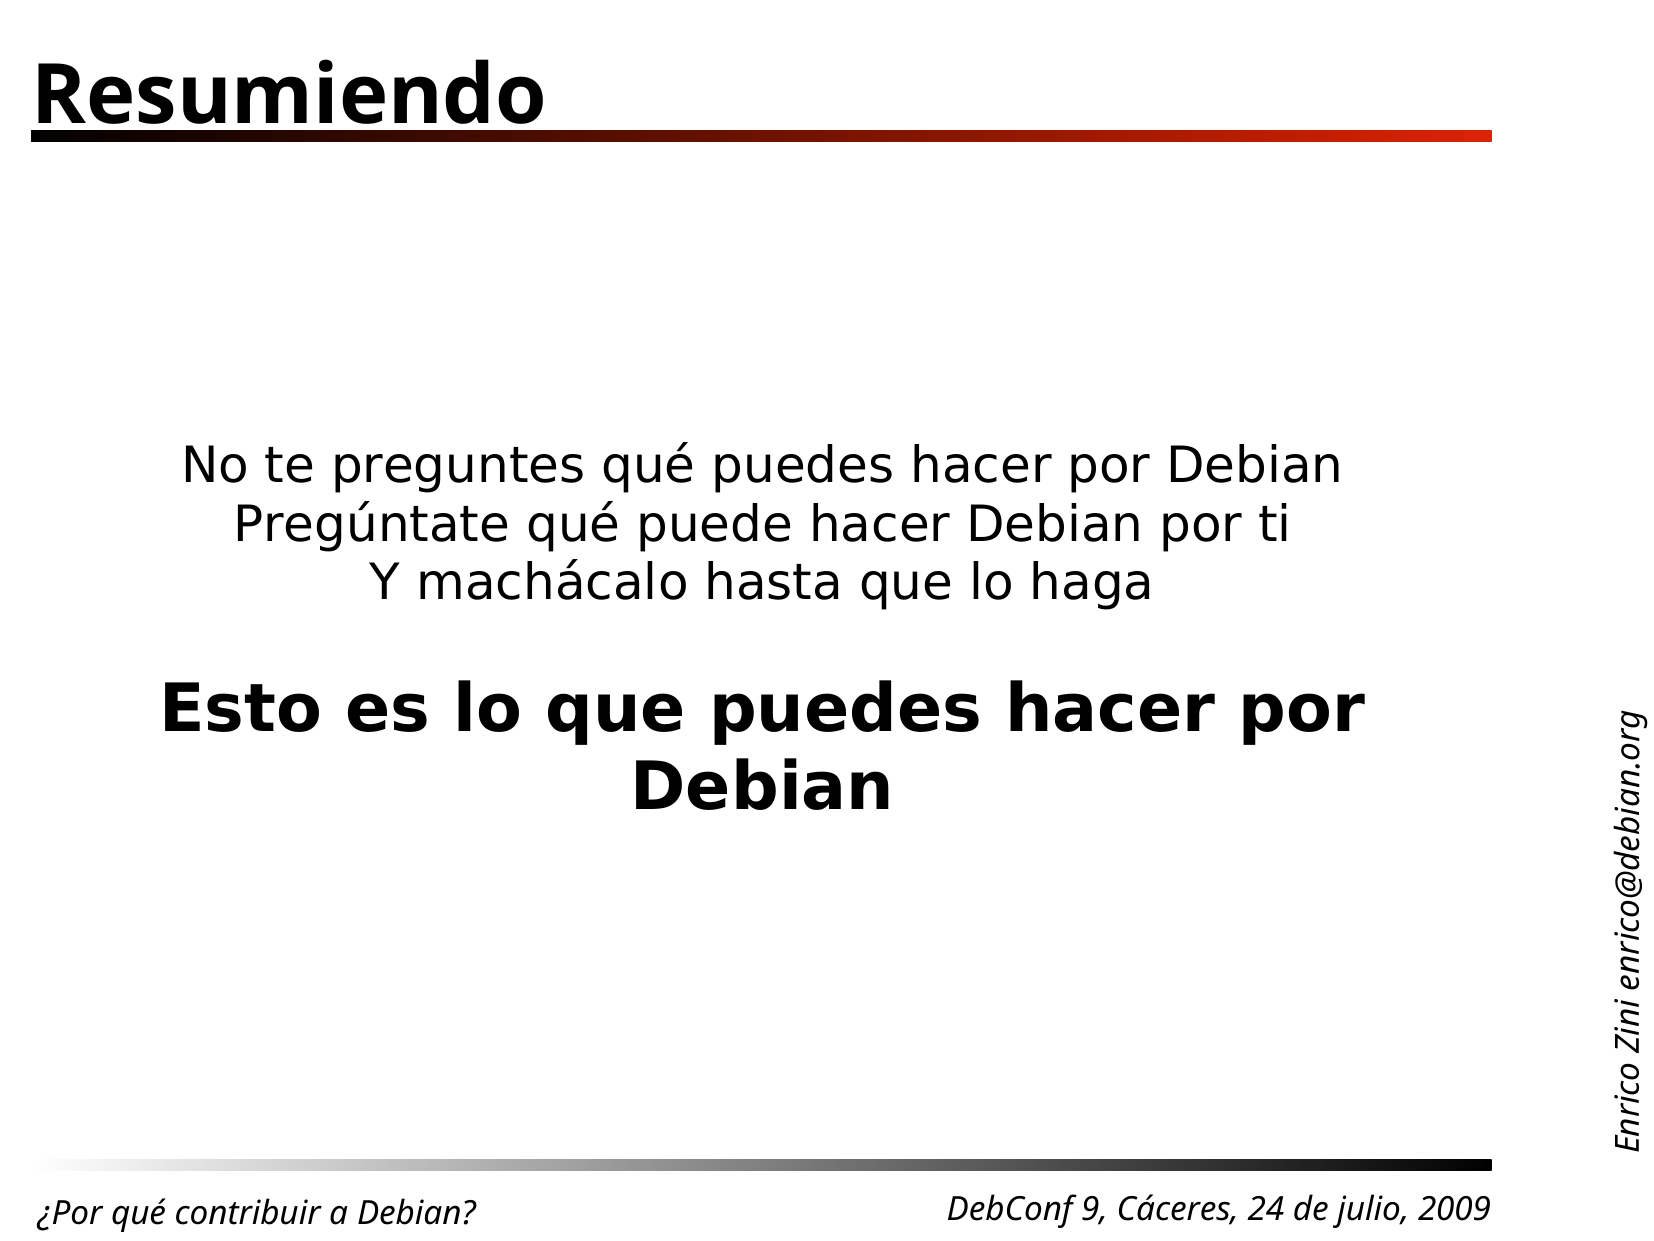

Resumiendo
No te preguntes qué puedes hacer por Debian
Pregúntate qué puede hacer Debian por ti
Y machácalo hasta que lo haga
Esto es lo que puedes hacer por Debian